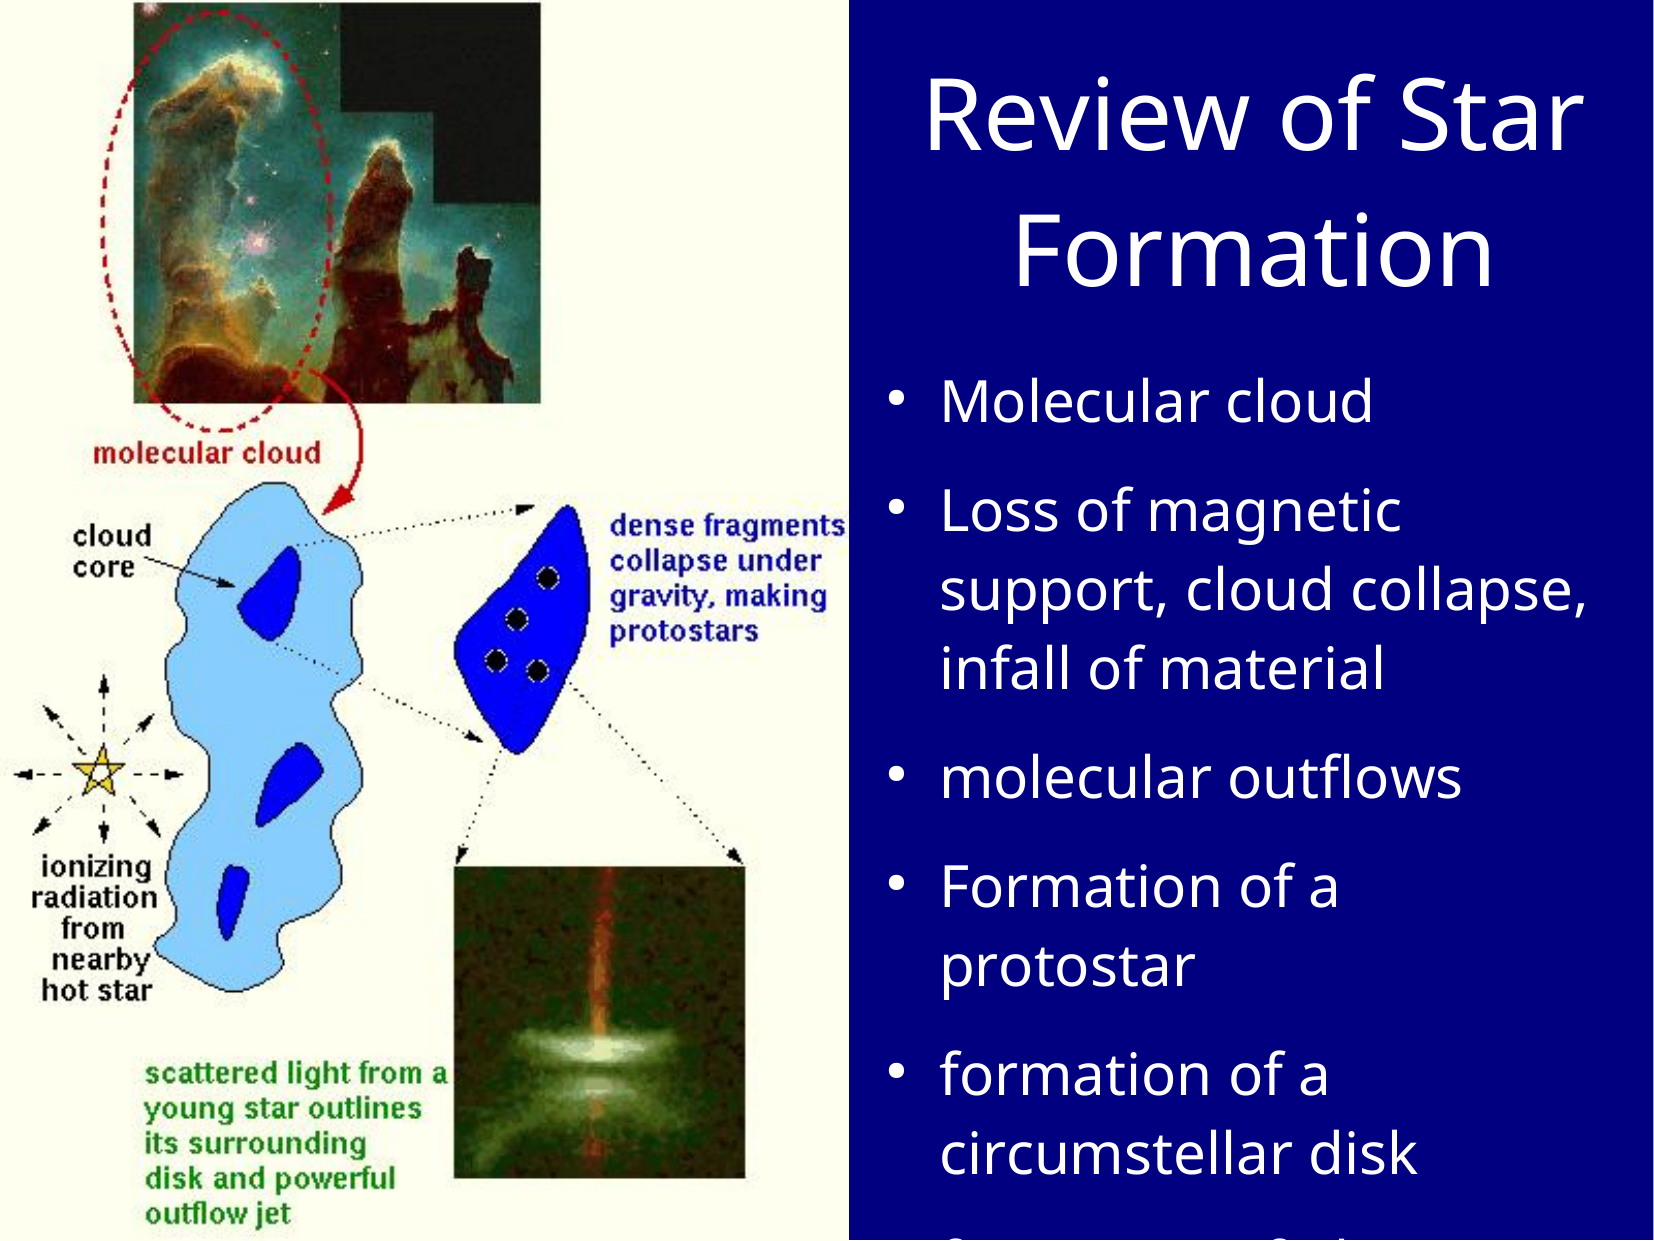

# Review of Star Formation
Molecular cloud
Loss of magnetic support, cloud collapse, infall of material
molecular outflows
Formation of a protostar
formation of a circumstellar disk
formation of planets in the disk